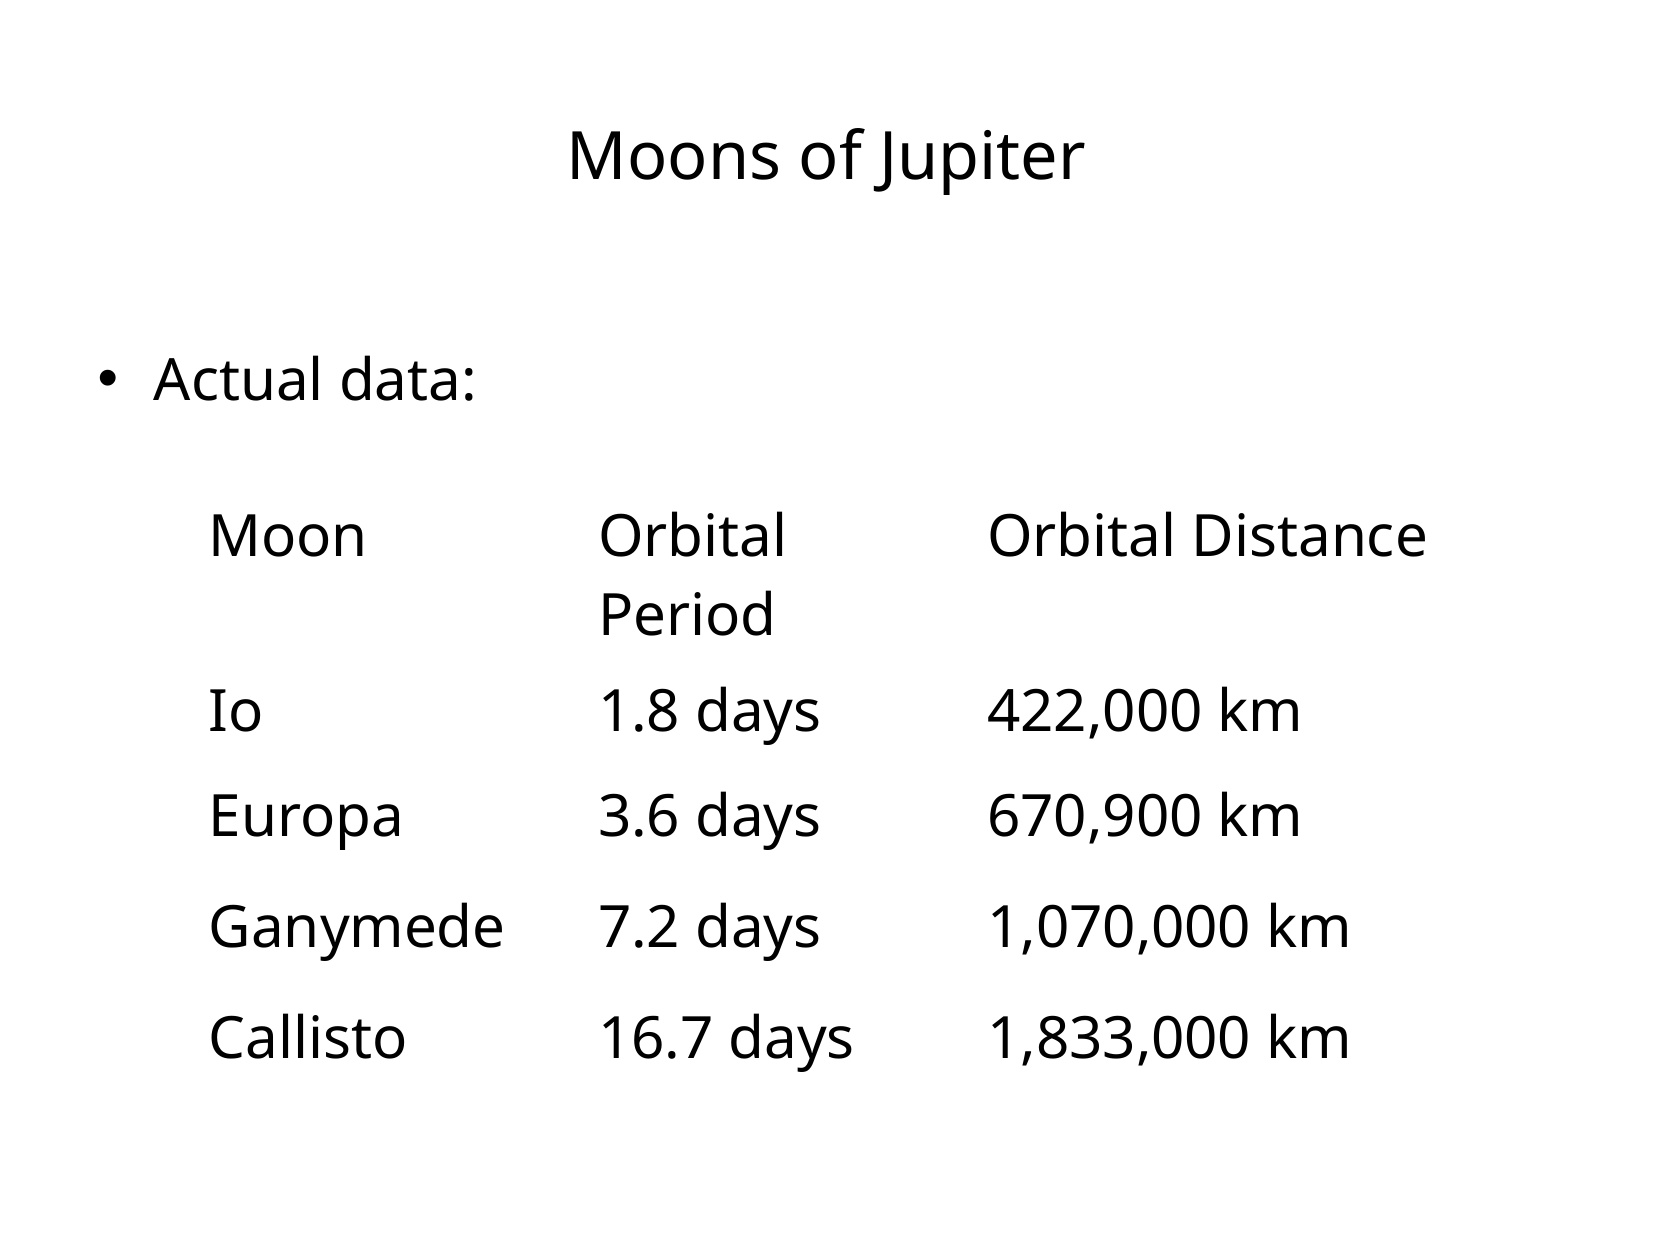

Moons of Jupiter
# Actual data:
| Moon | Orbital Period | Orbital Distance |
| --- | --- | --- |
| Io | 1.8 days | 422,000 km |
| Europa | 3.6 days | 670,900 km |
| Ganymede | 7.2 days | 1,070,000 km |
| Callisto | 16.7 days | 1,833,000 km |